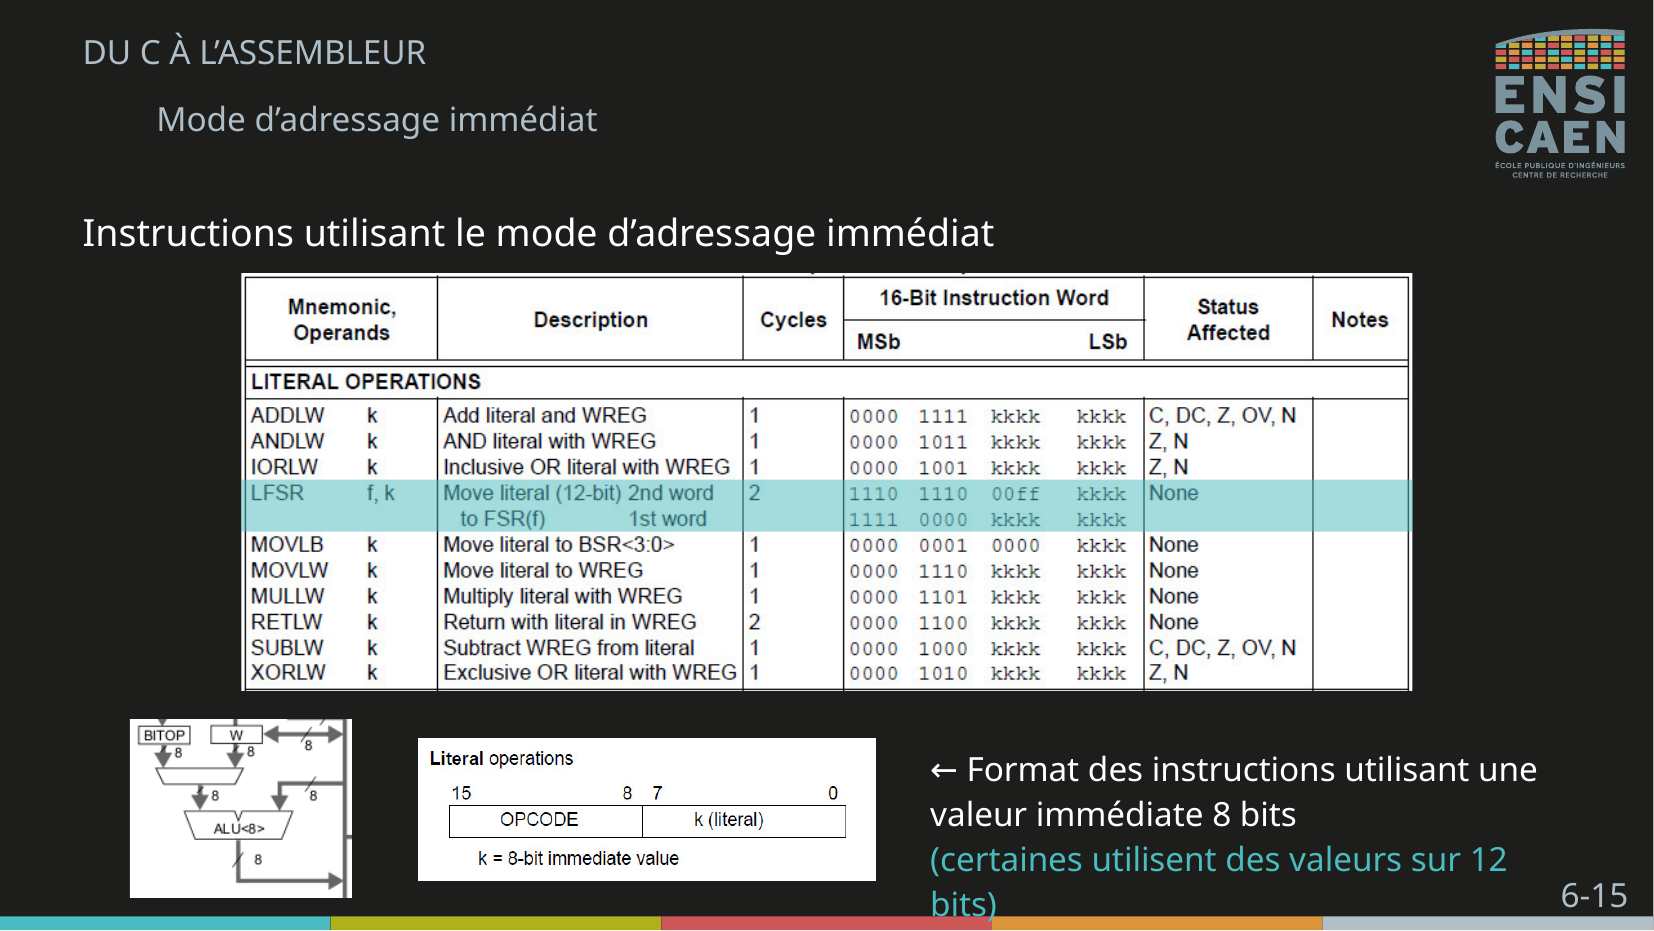

# DU C À L’ASSEMBLEUR Mode d’adressage immédiat
Instructions utilisant le mode d’adressage immédiat
← Format des instructions utilisant une valeur immédiate 8 bits
(certaines utilisent des valeurs sur 12 bits)